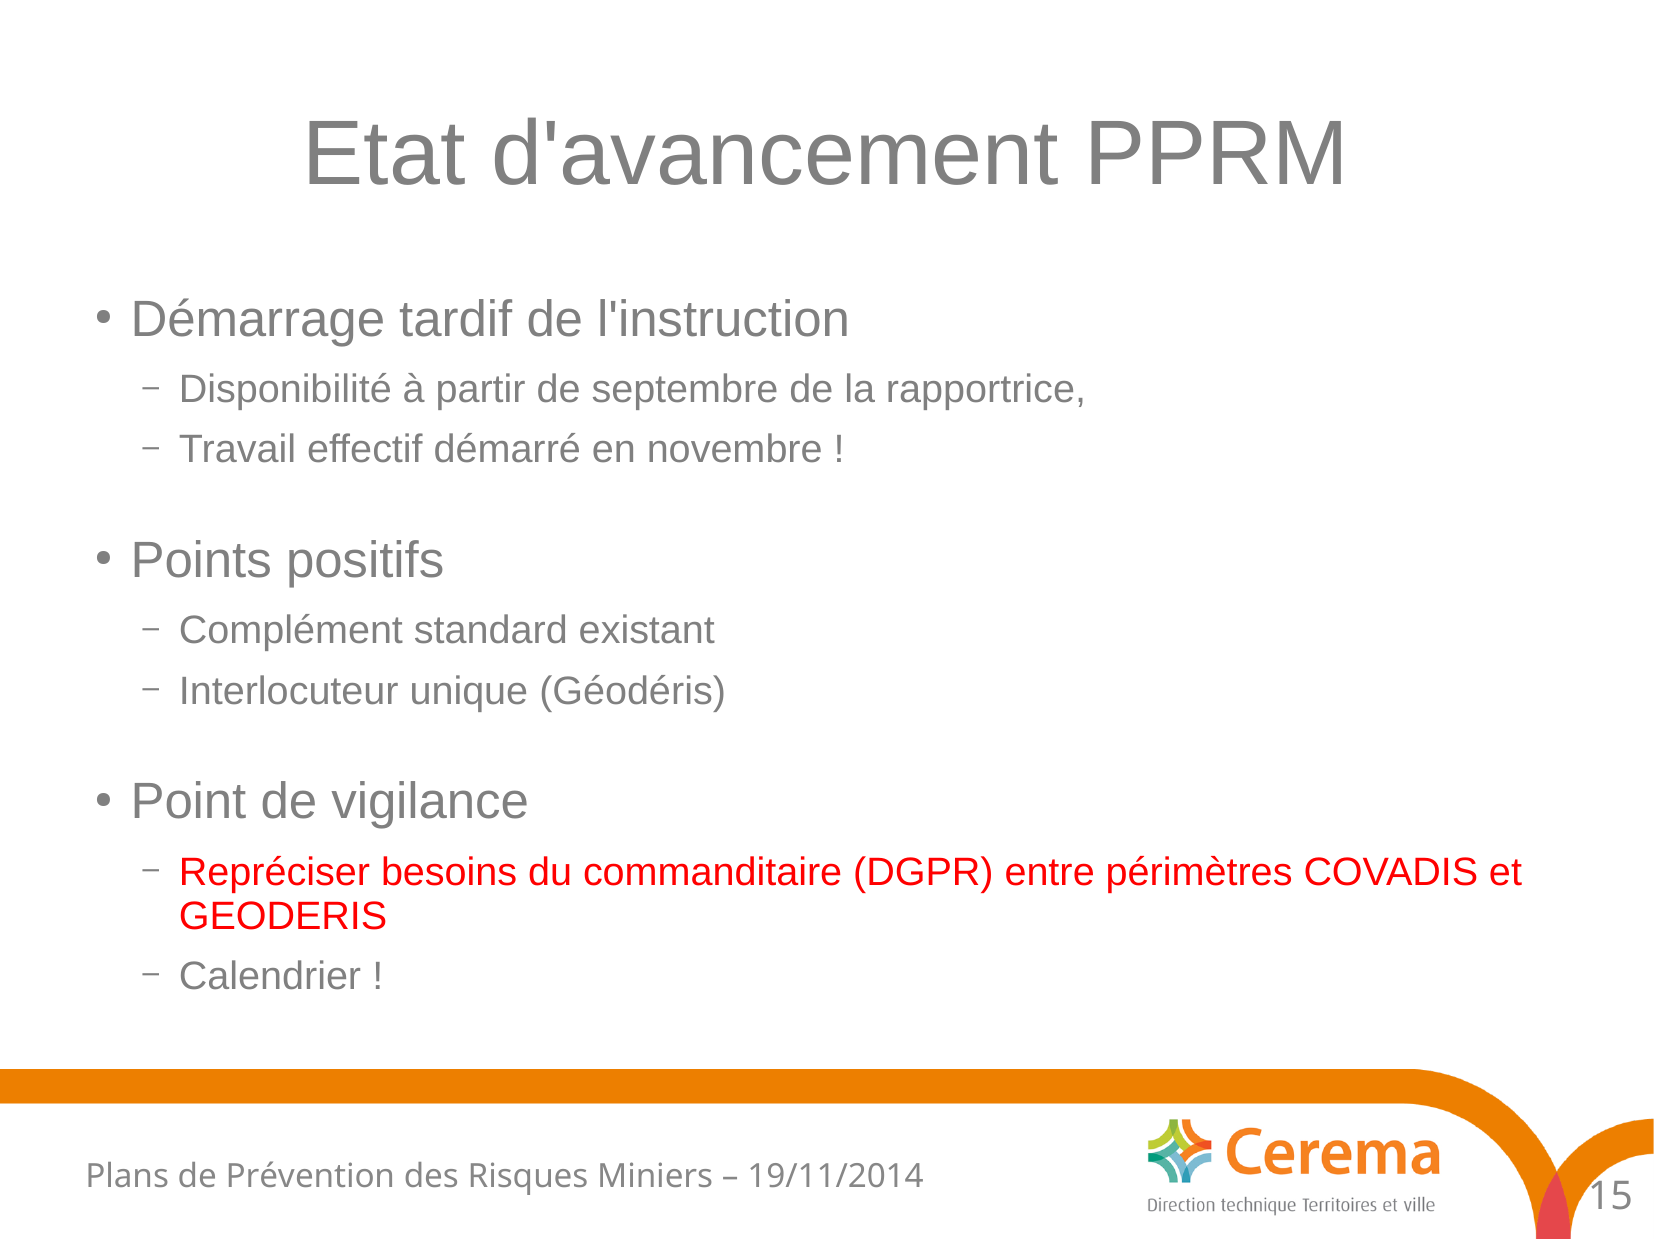

# Etat d'avancement PPRM
Démarrage tardif de l'instruction
Disponibilité à partir de septembre de la rapportrice,
Travail effectif démarré en novembre !
Points positifs
Complément standard existant
Interlocuteur unique (Géodéris)
Point de vigilance
Repréciser besoins du commanditaire (DGPR) entre périmètres COVADIS et GEODERIS
Calendrier !